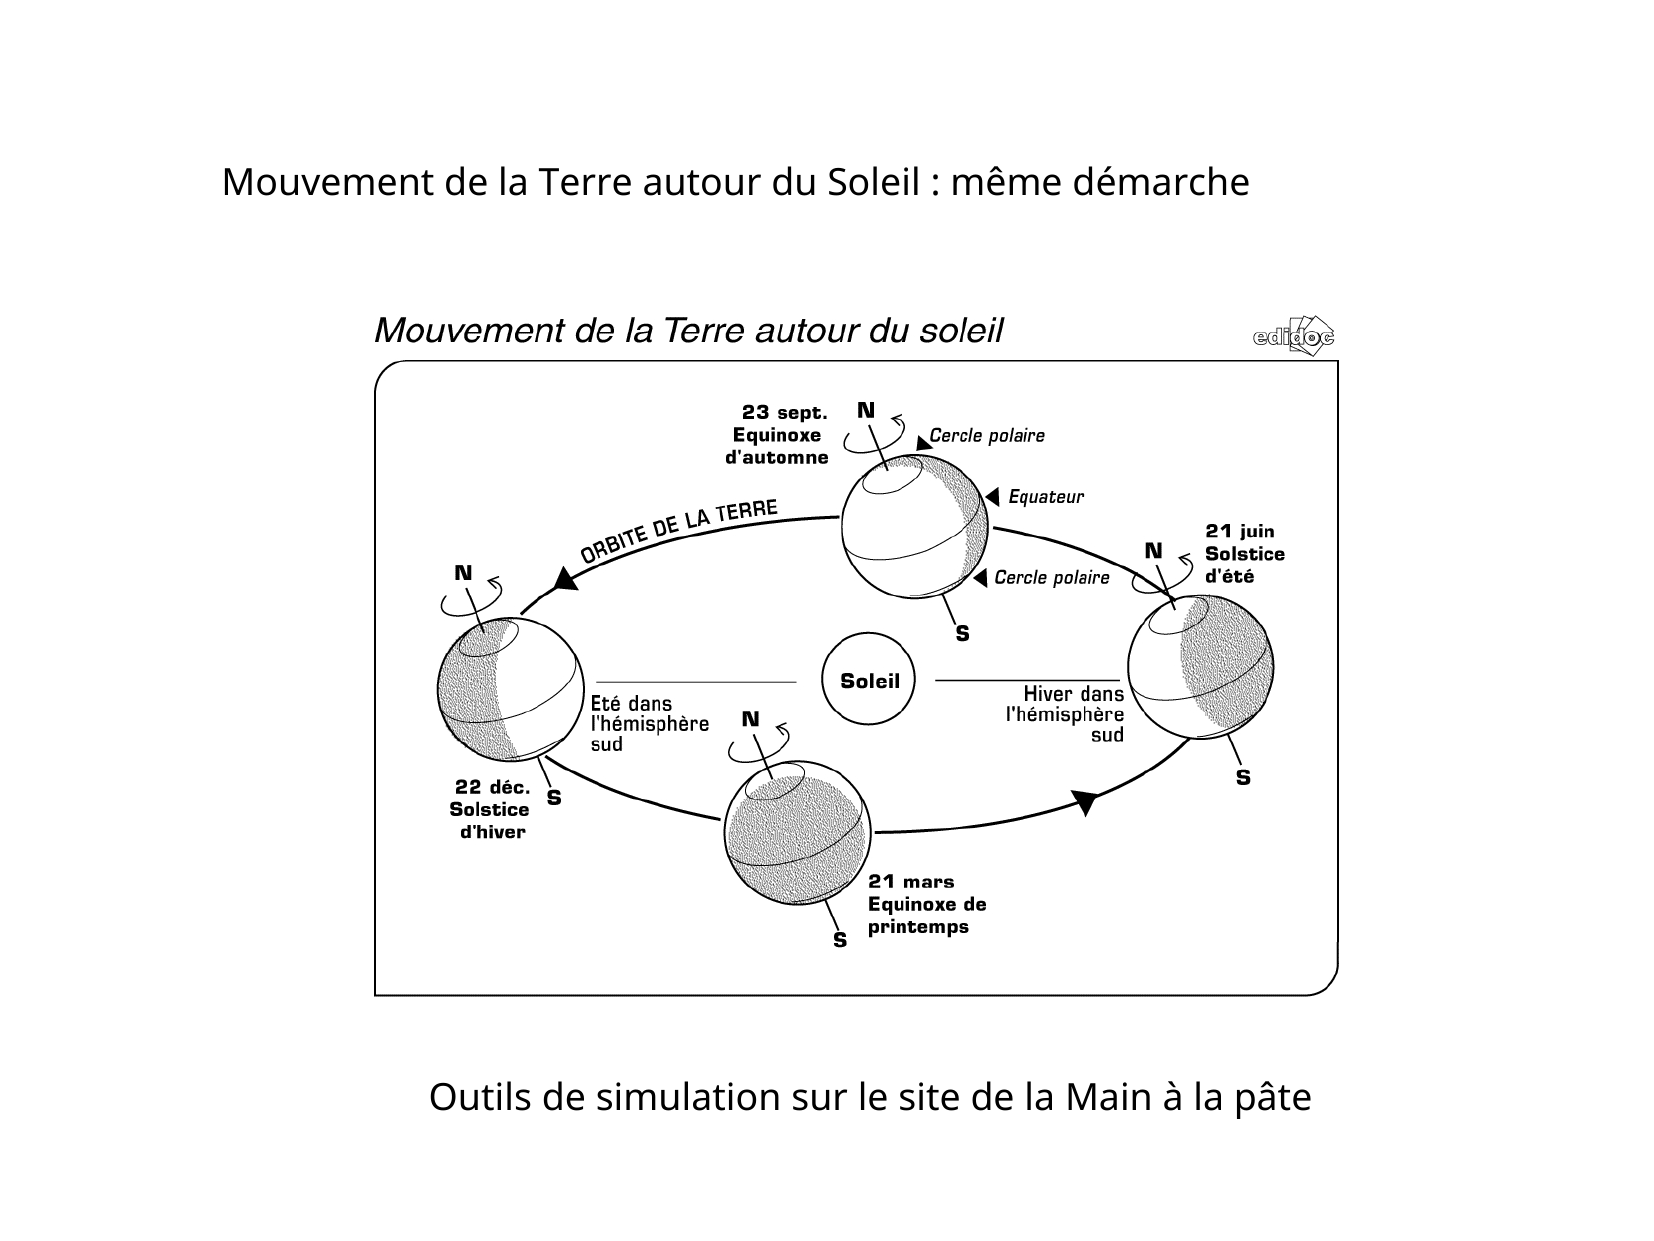

Mouvement de la Terre autour du Soleil : même démarche
Outils de simulation sur le site de la Main à la pâte